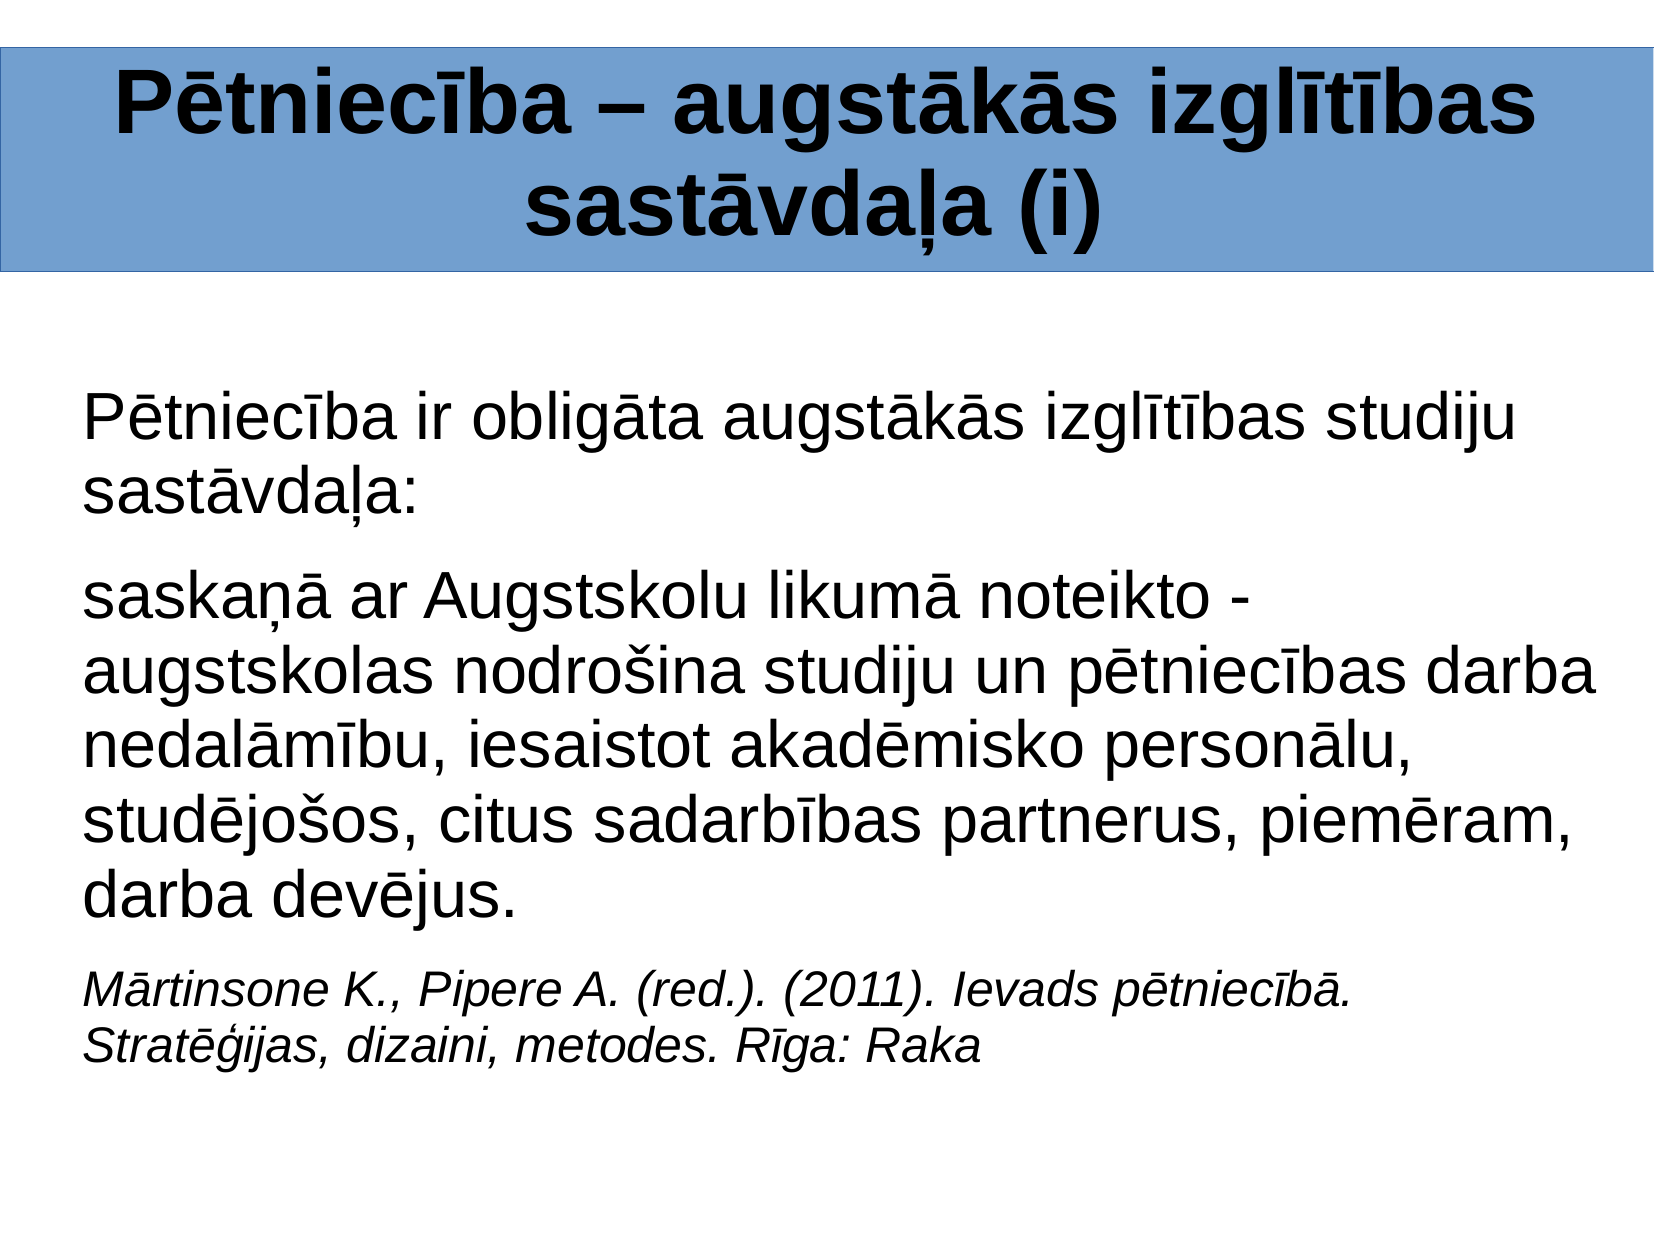

# Pētniecība – augstākās izglītības sastāvdaļa (i)
Pētniecība ir obligāta augstākās izglītības studiju sastāvdaļa:
saskaņā ar Augstskolu likumā noteikto - augstskolas nodrošina studiju un pētniecības darba nedalāmību, iesaistot akadēmisko personālu, studējošos, citus sadarbības partnerus, piemēram, darba devējus.
Mārtinsone K., Pipere A. (red.). (2011). Ievads pētniecībā. Stratēģijas, dizaini, metodes. Rīga: Raka